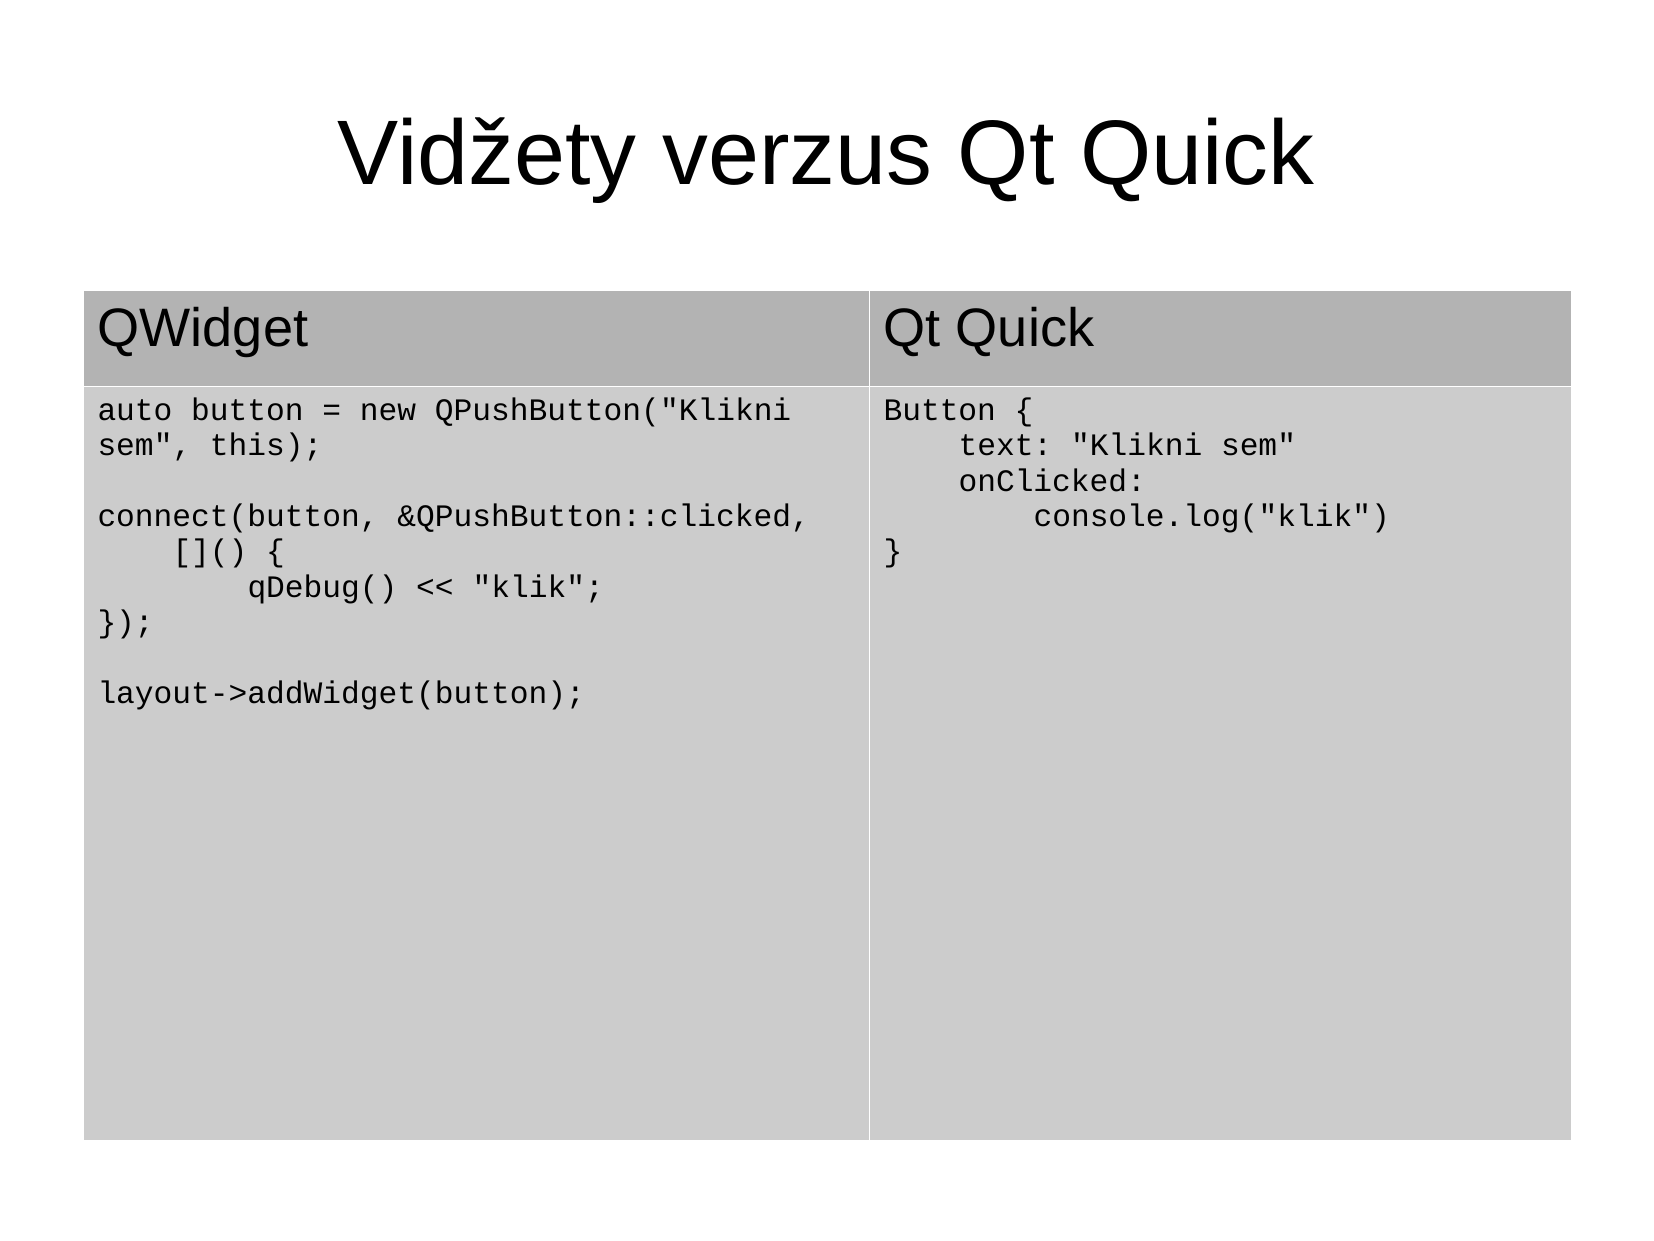

# Vidžety verzus Qt Quick
| QWidget | Qt Quick |
| --- | --- |
| auto button = new QPushButton("Klikni sem", this); connect(button, &QPushButton::clicked, []() { qDebug() << "klik"; }); layout->addWidget(button); | Button { text: "Klikni sem" onClicked: console.log("klik") } |